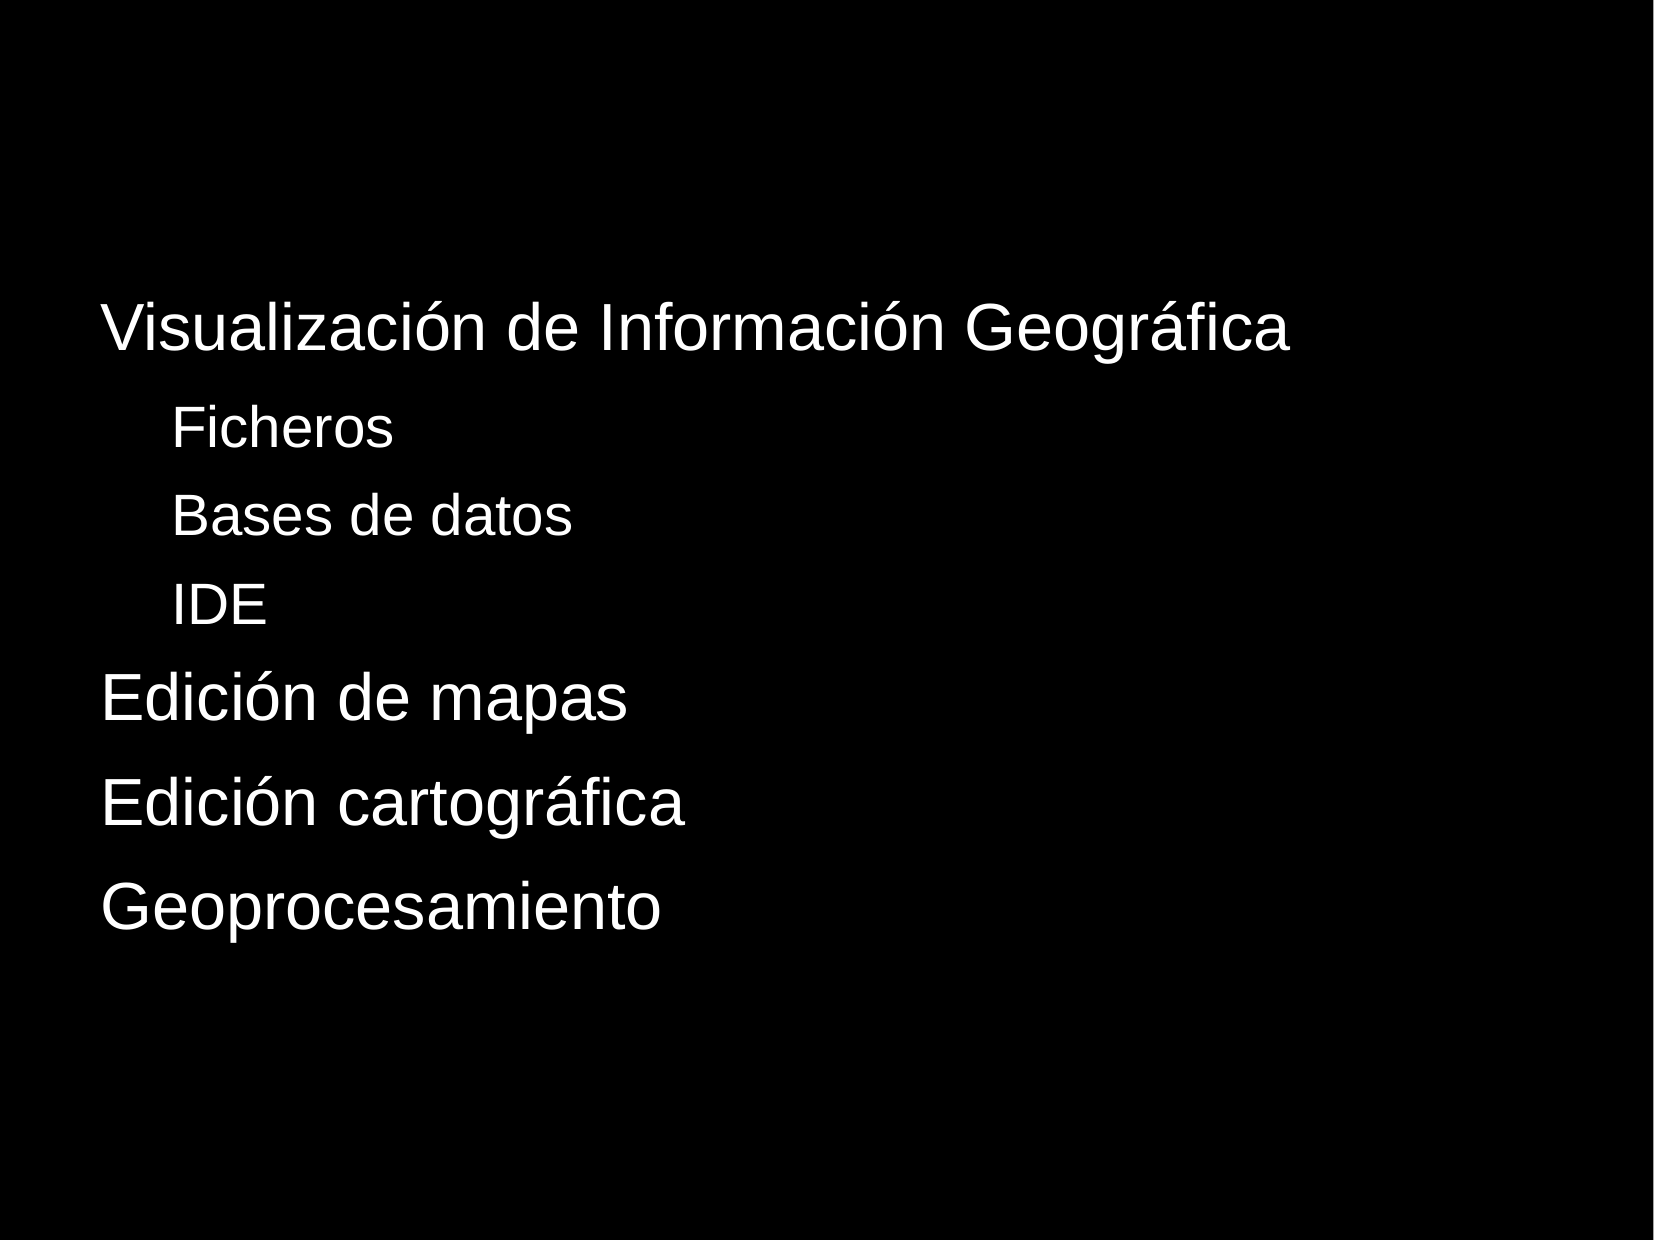

#
Visualización de Información Geográfica
Ficheros
Bases de datos
IDE
Edición de mapas
Edición cartográfica
Geoprocesamiento